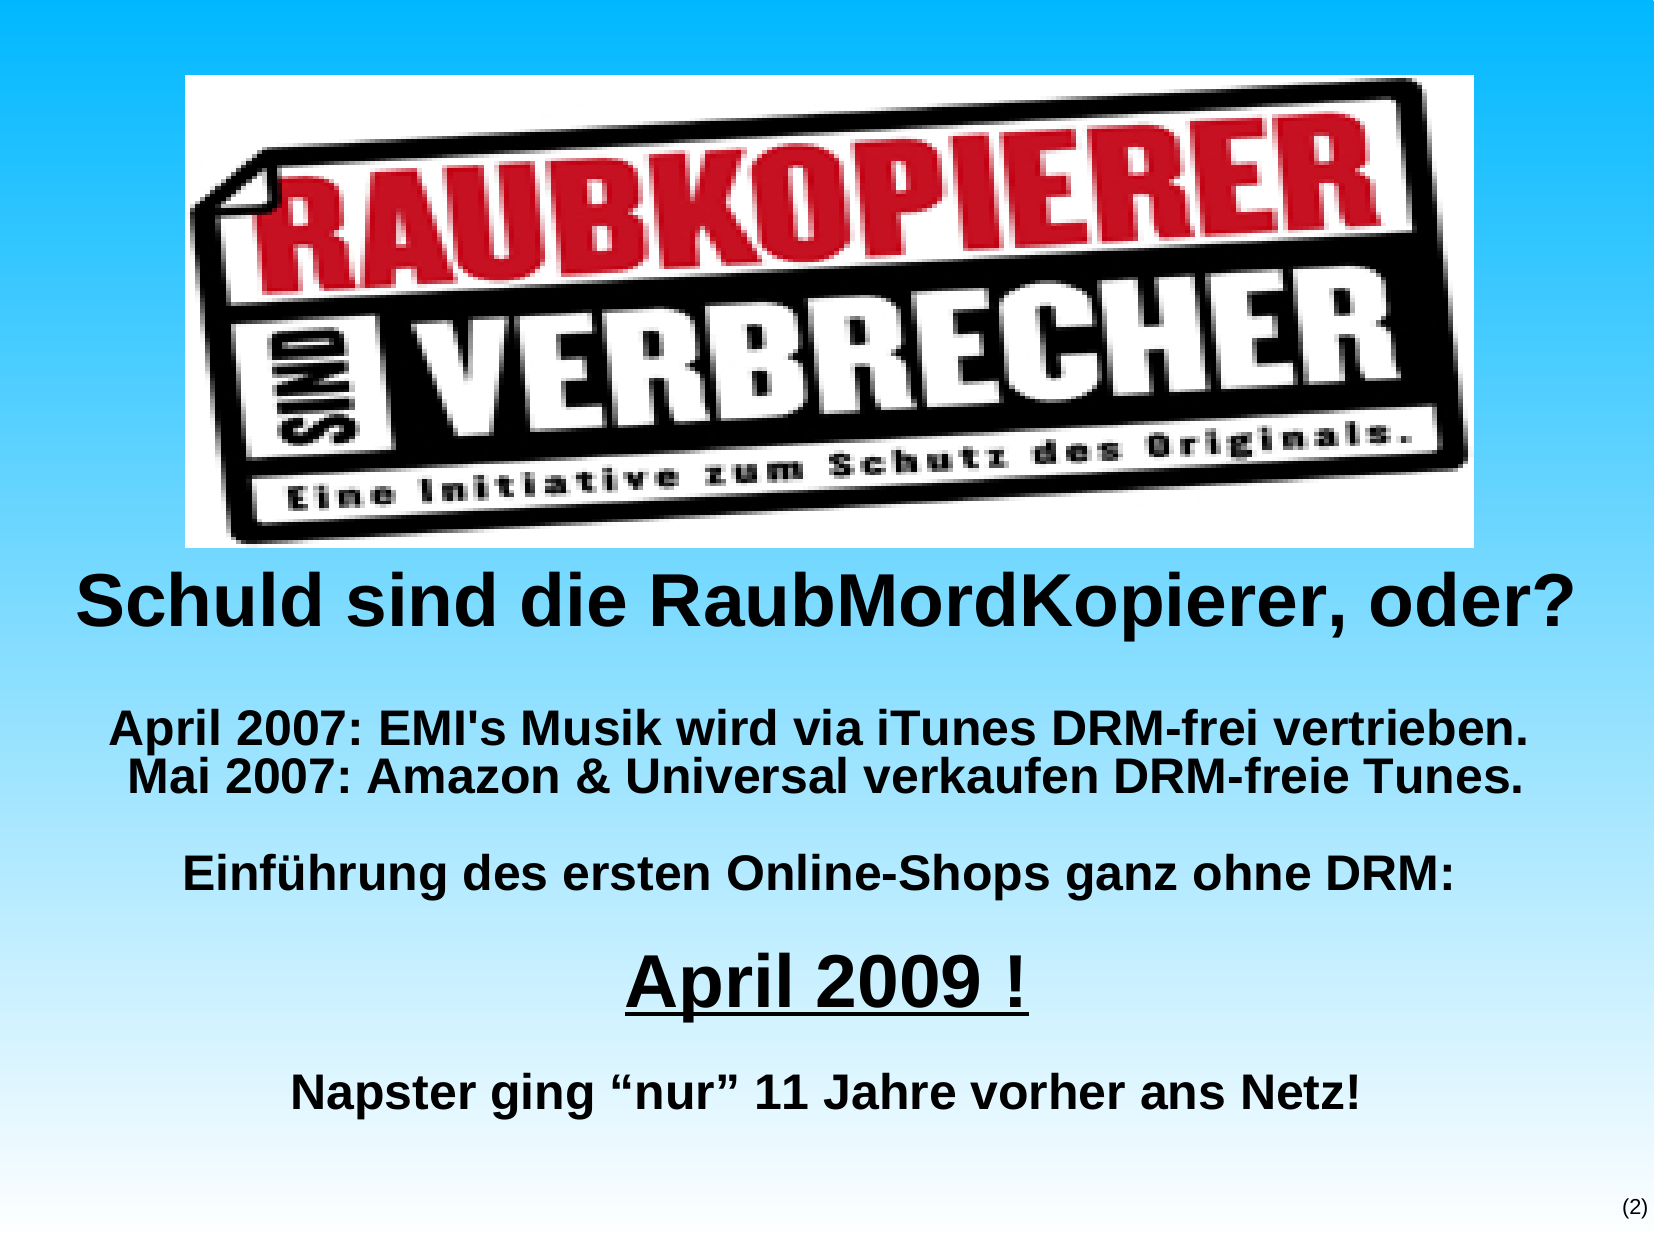

Schuld sind die RaubMordKopierer, oder?
April 2007: EMI's Musik wird via iTunes DRM-frei vertrieben.
Mai 2007: Amazon & Universal verkaufen DRM-freie Tunes.
Einführung des ersten Online-Shops ganz ohne DRM:
April 2009 !
Napster ging “nur” 11 Jahre vorher ans Netz!
 (2)‏